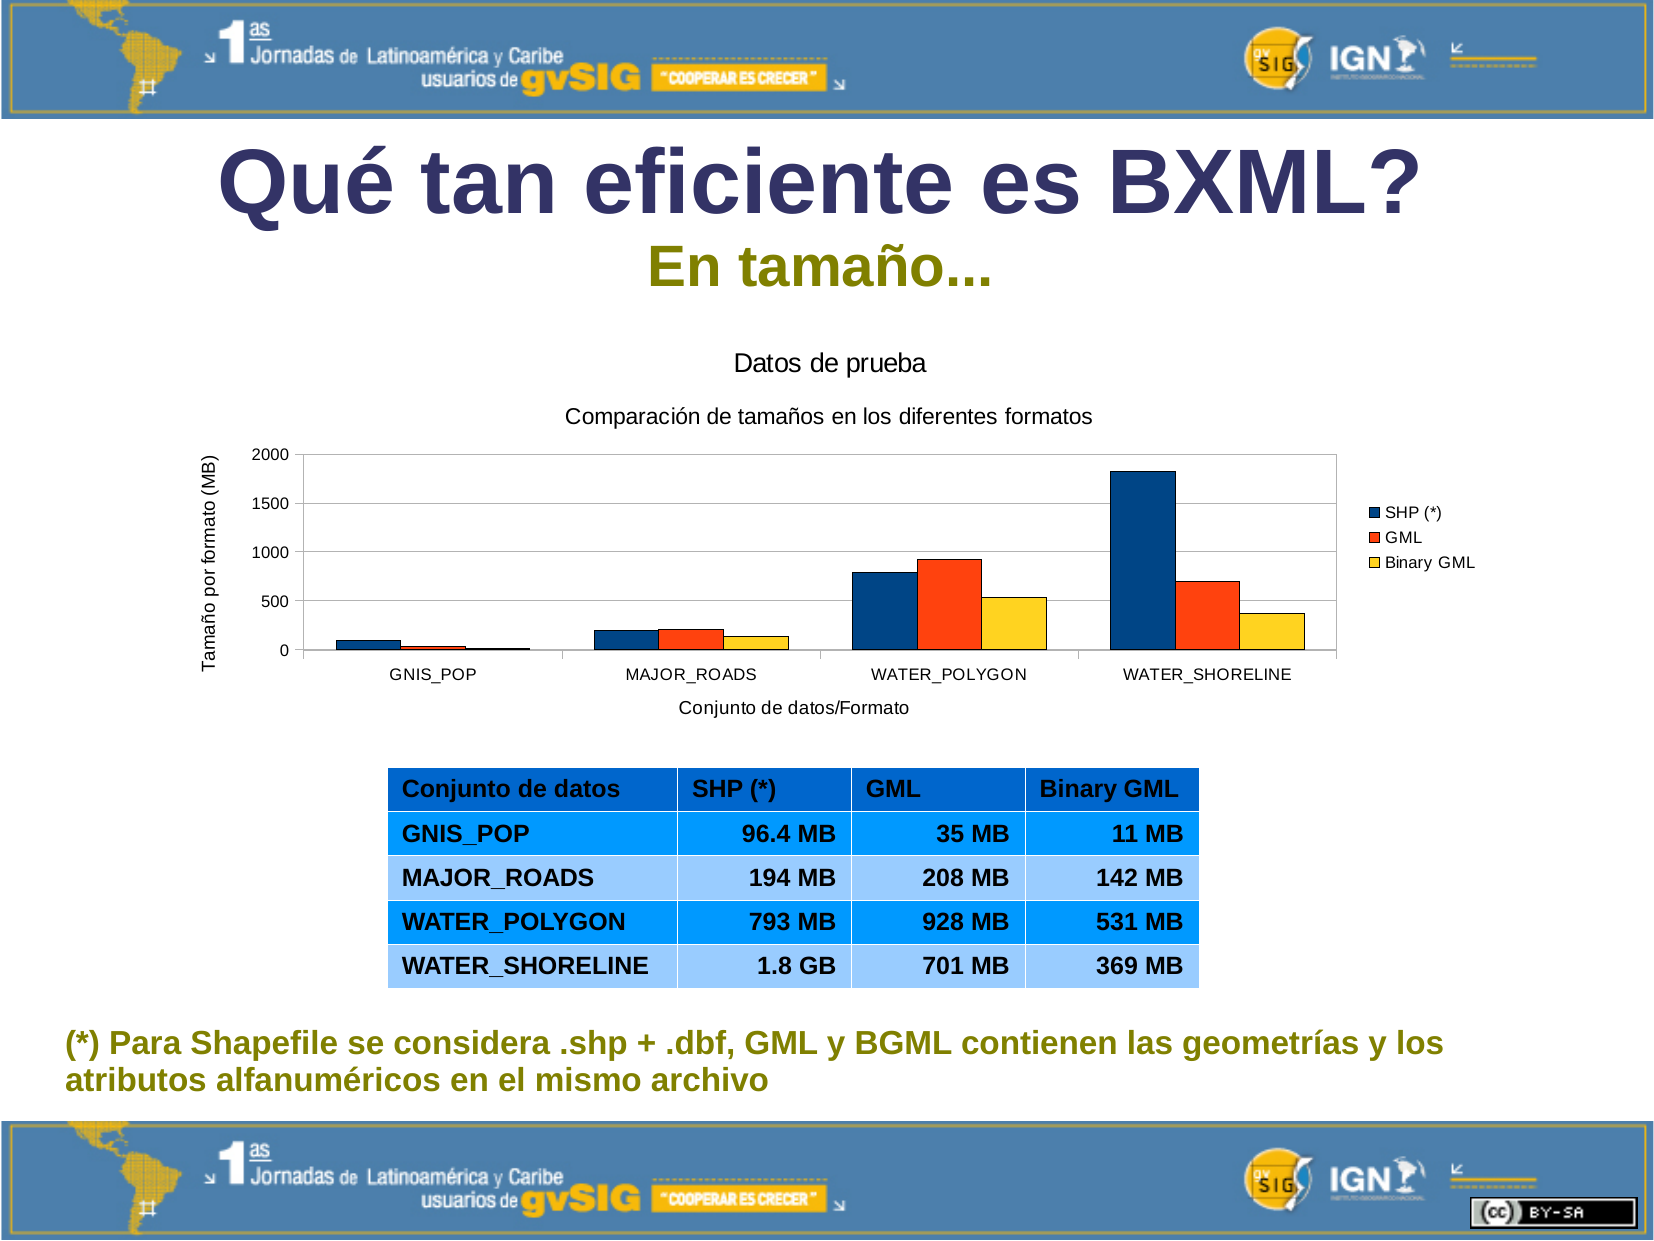

Qué tan eficiente es BXML?
En tamaño...
### Chart: Datos de prueba
Comparación de tamaños en los diferentes formatos
| Category | SHP (*) | GML | Binary GML |
|---|---|---|---|
| GNIS_POP | 96.4 | 35.0 | 11.0 |
| MAJOR_ROADS | 194.0 | 208.0 | 142.0 |
| WATER_POLYGON | 793.0 | 928.0 | 531.0 |
| WATER_SHORELINE | 1827.0 | 701.0 | 369.0 |
(*) Para Shapefile se considera .shp + .dbf, GML y BGML contienen las geometrías y los atributos alfanuméricos en el mismo archivo